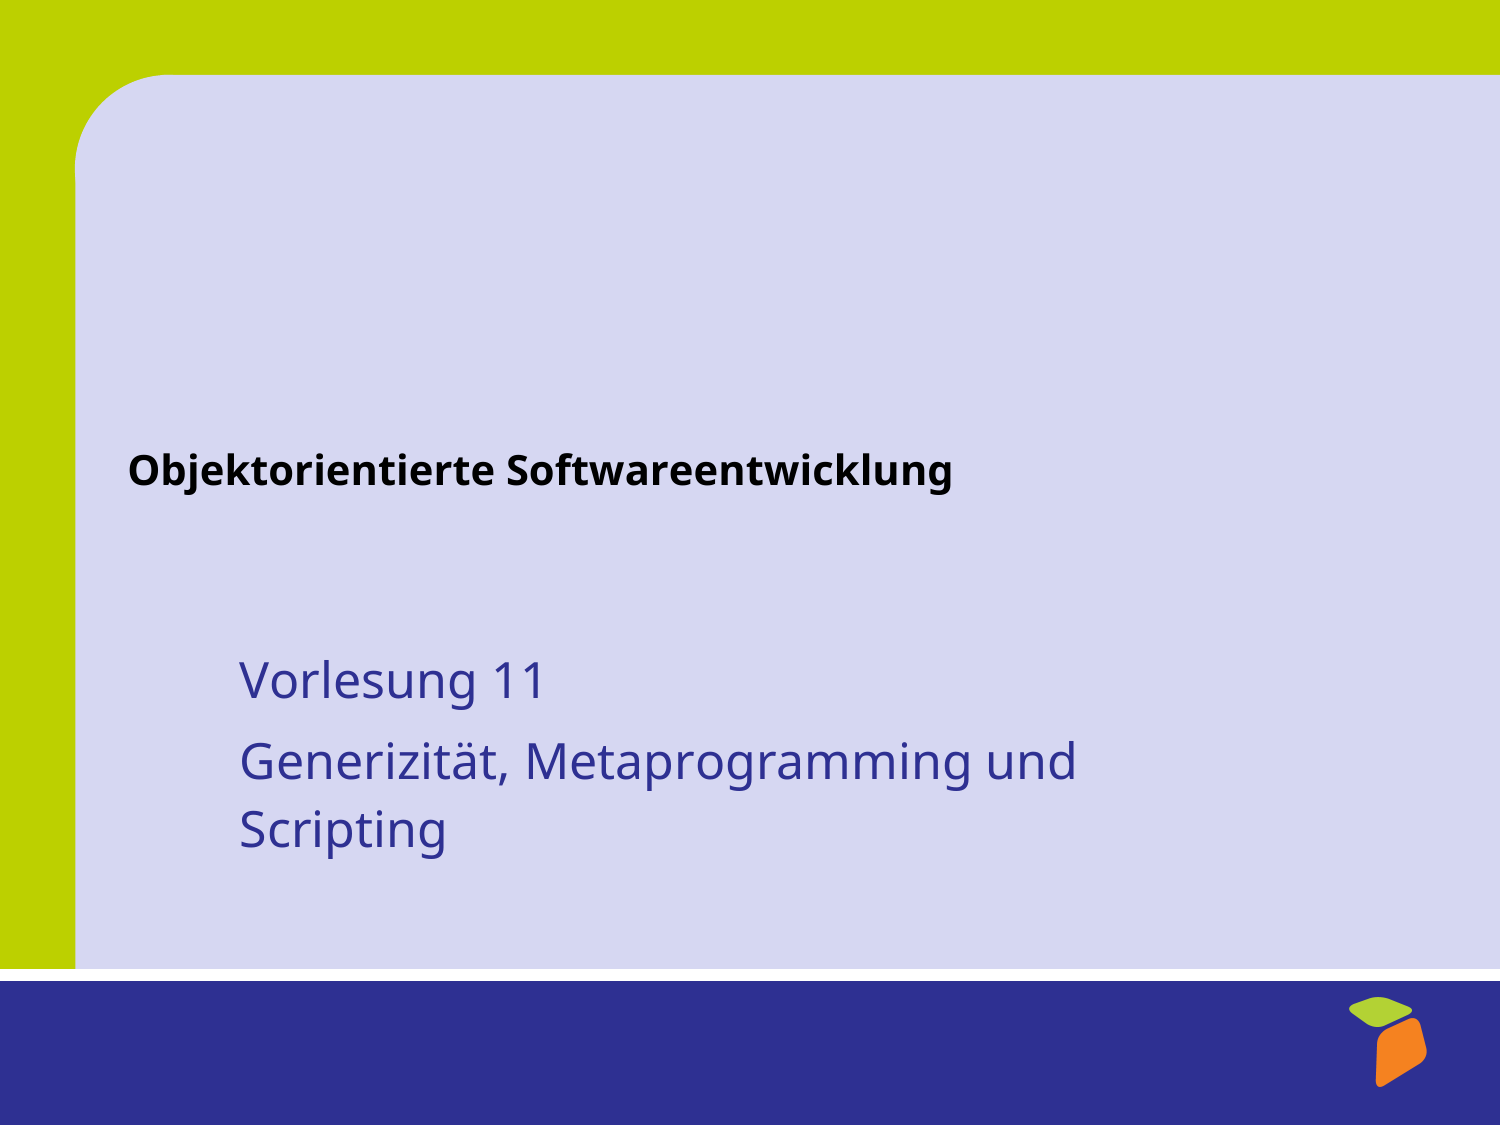

# Objektorientierte Softwareentwicklung
Vorlesung 11
Generizität, Metaprogramming und Scripting